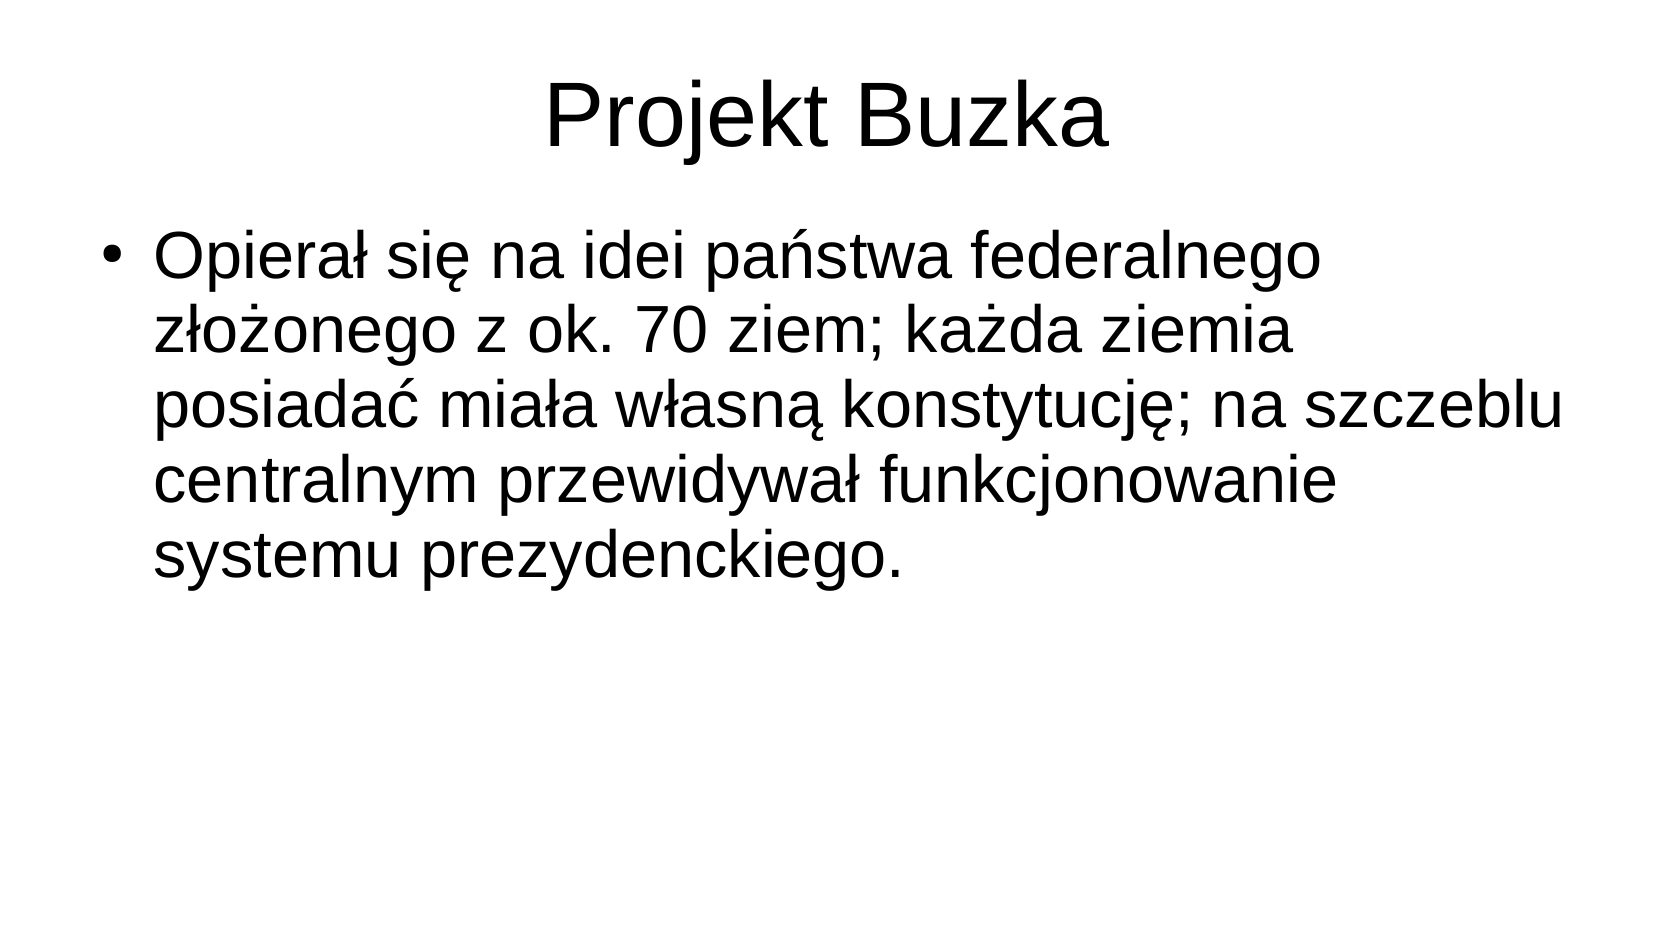

# Projekt Buzka
Opierał się na idei państwa federalnego złożonego z ok. 70 ziem; każda ziemia posiadać miała własną konstytucję; na szczeblu centralnym przewidywał funkcjonowanie systemu prezydenckiego.